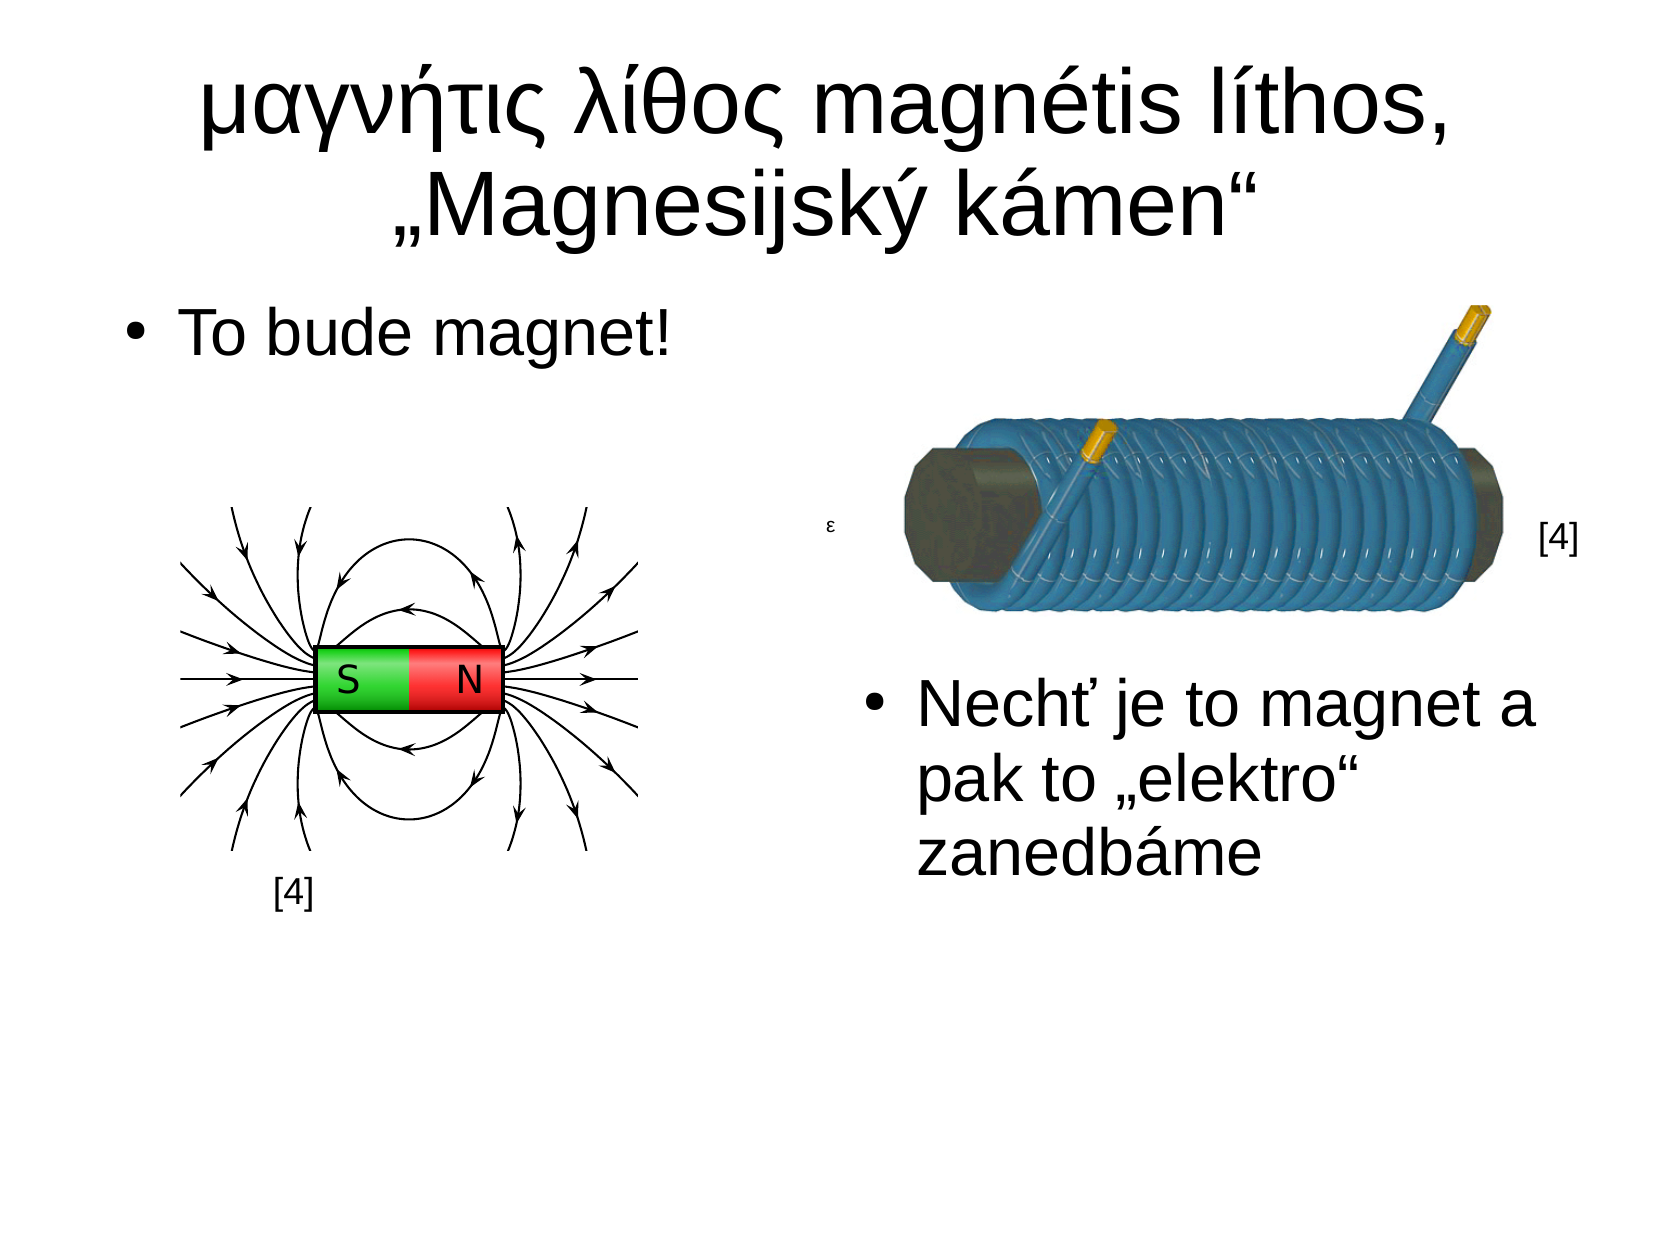

# μαγνήτις λίθος magnétis líthos, „Magnesijský kámen“
To bude magnet!
ε
[4]
Nechť je to magnet a pak to „elektro“ zanedbáme
[4]